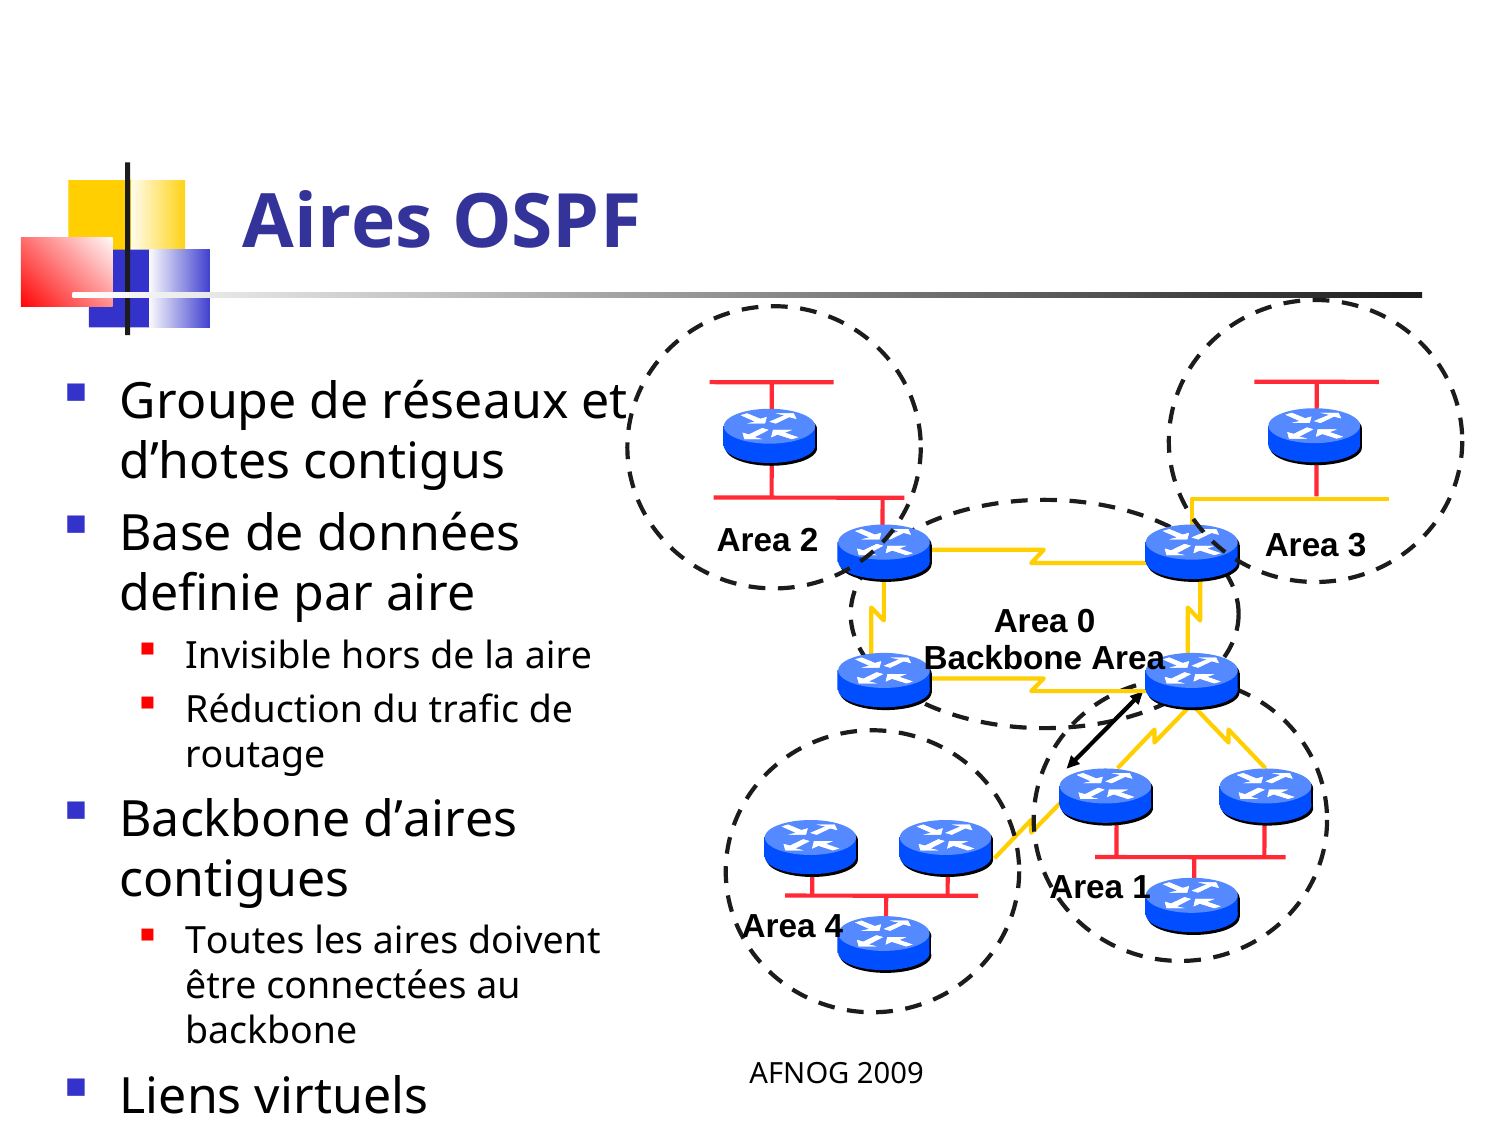

# Aires OSPF
Area 2
Area 3
Area 0
Backbone Area
Area 1
Area 4
Groupe de réseaux et d’hotes contigus
Base de données definie par aire
Invisible hors de la aire
Réduction du trafic de routage
Backbone d’aires contigues
Toutes les aires doivent être connectées au backbone
Liens virtuels
AFNOG 2009